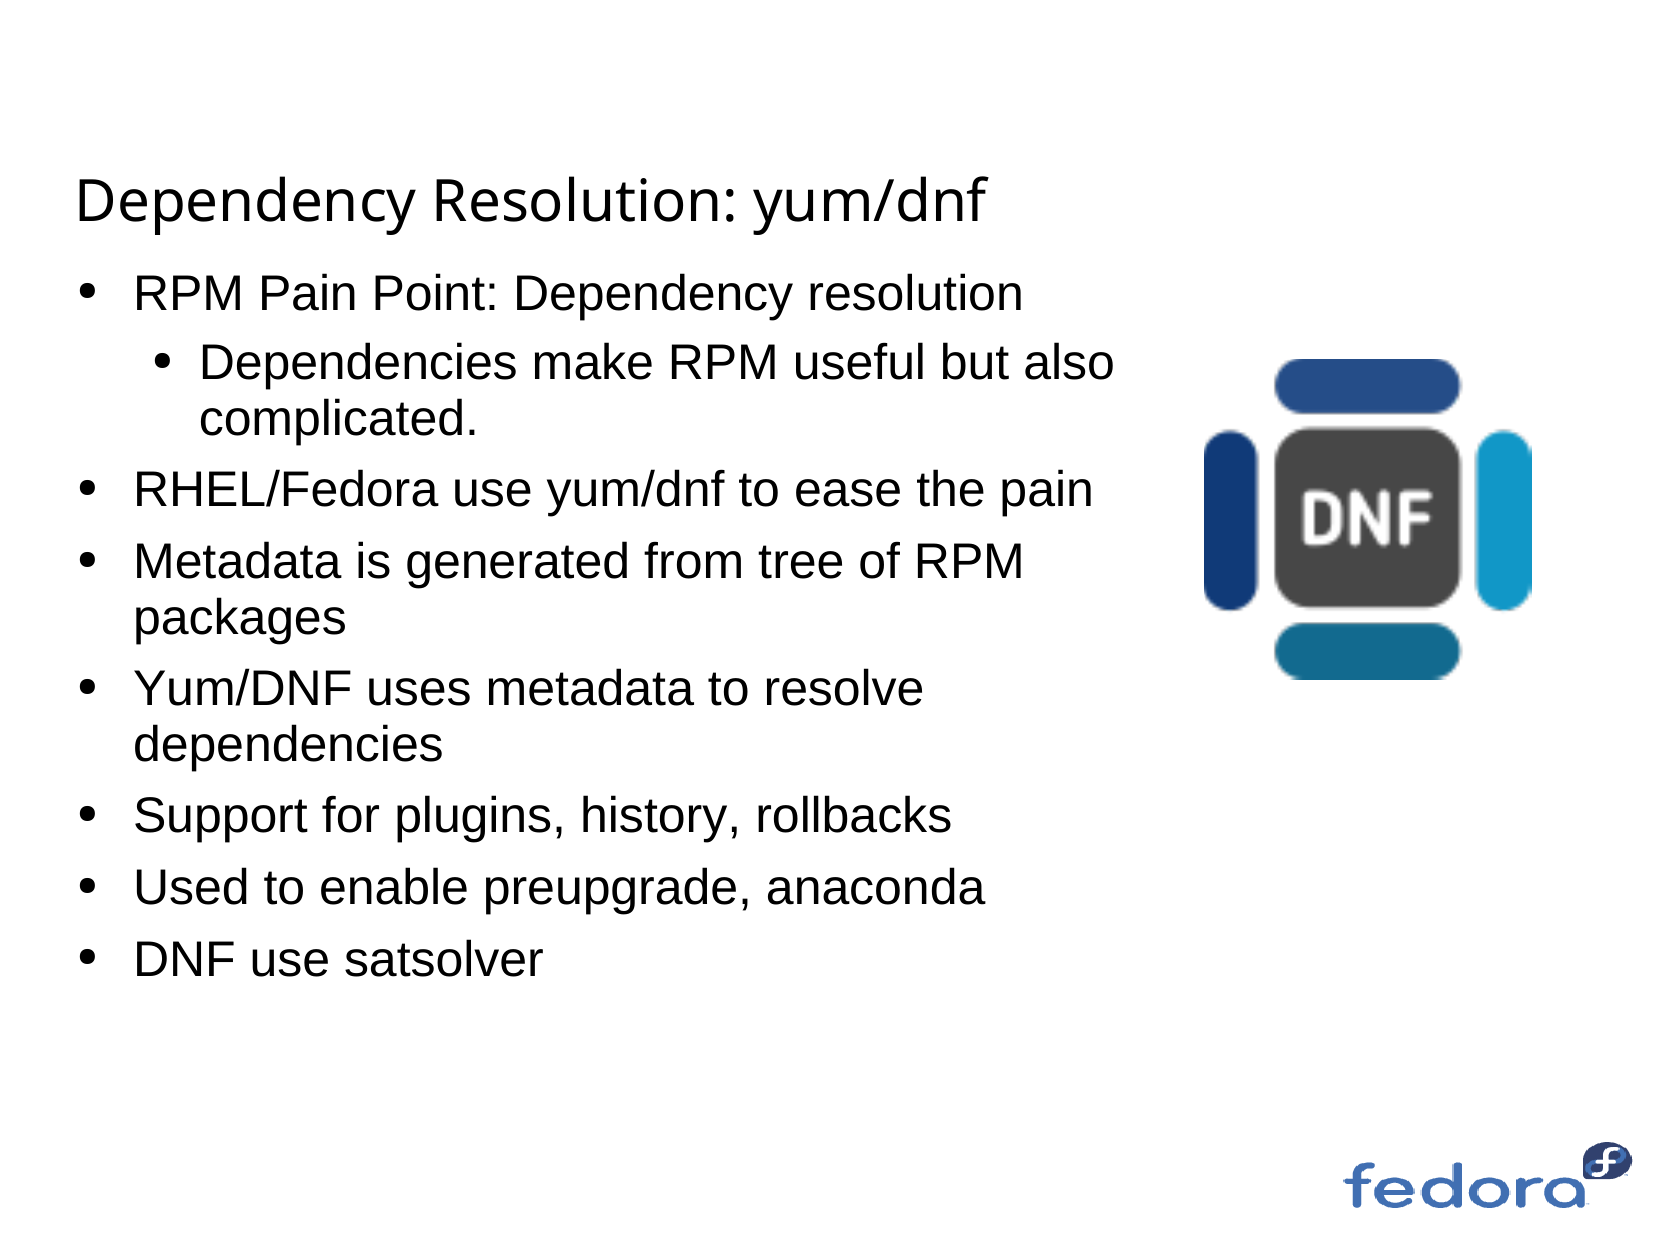

# Dependency Resolution: yum/dnf
RPM Pain Point: Dependency resolution
Dependencies make RPM useful but also complicated.
RHEL/Fedora use yum/dnf to ease the pain
Metadata is generated from tree of RPM packages
Yum/DNF uses metadata to resolve dependencies
Support for plugins, history, rollbacks
Used to enable preupgrade, anaconda
DNF use satsolver